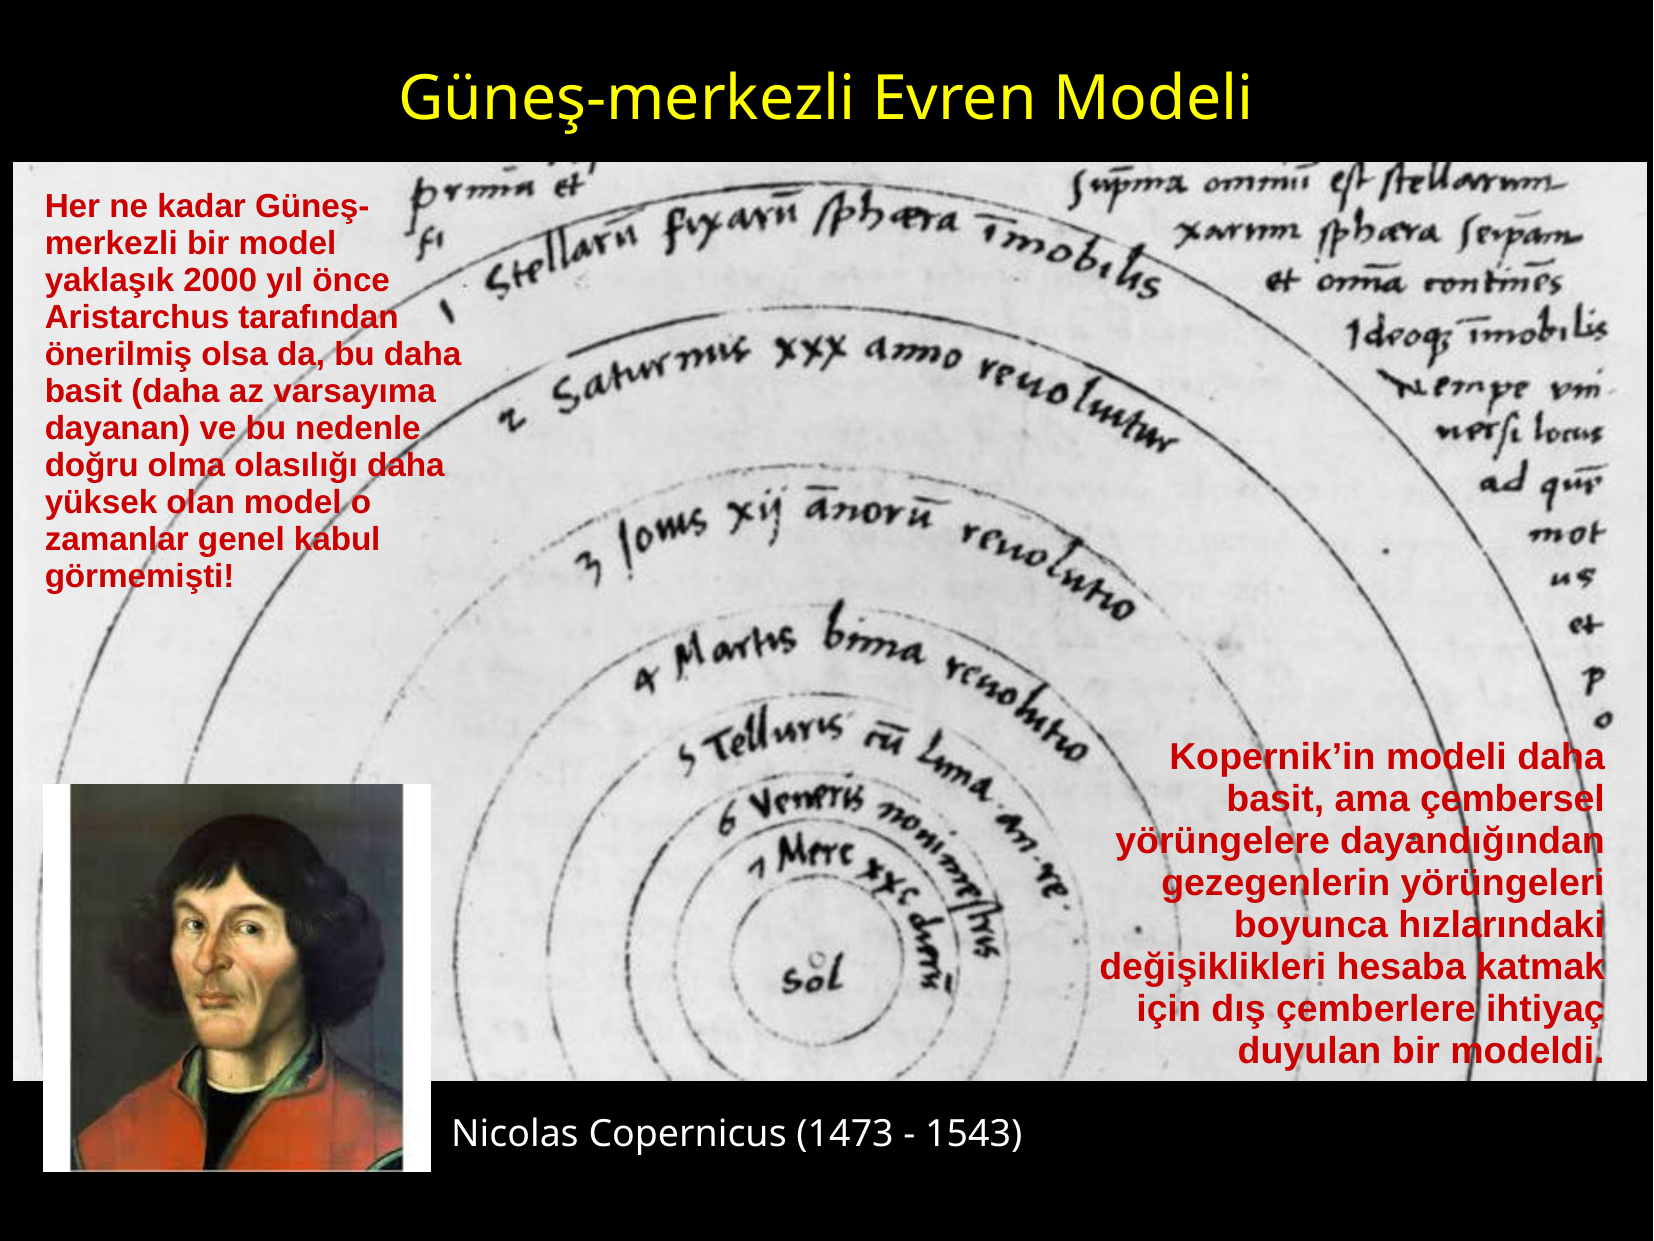

# Güneş-merkezli Evren Modeli
Her ne kadar Güneş-merkezli bir model yaklaşık 2000 yıl önce Aristarchus tarafından önerilmiş olsa da, bu daha basit (daha az varsayıma dayanan) ve bu nedenle doğru olma olasılığı daha yüksek olan model o zamanlar genel kabul görmemişti!
Kopernik’in modeli daha basit, ama çembersel yörüngelere dayandığından gezegenlerin yörüngeleri boyunca hızlarındaki değişiklikleri hesaba katmak için dış çemberlere ihtiyaç duyulan bir modeldi.
Nicolas Copernicus (1473 - 1543)